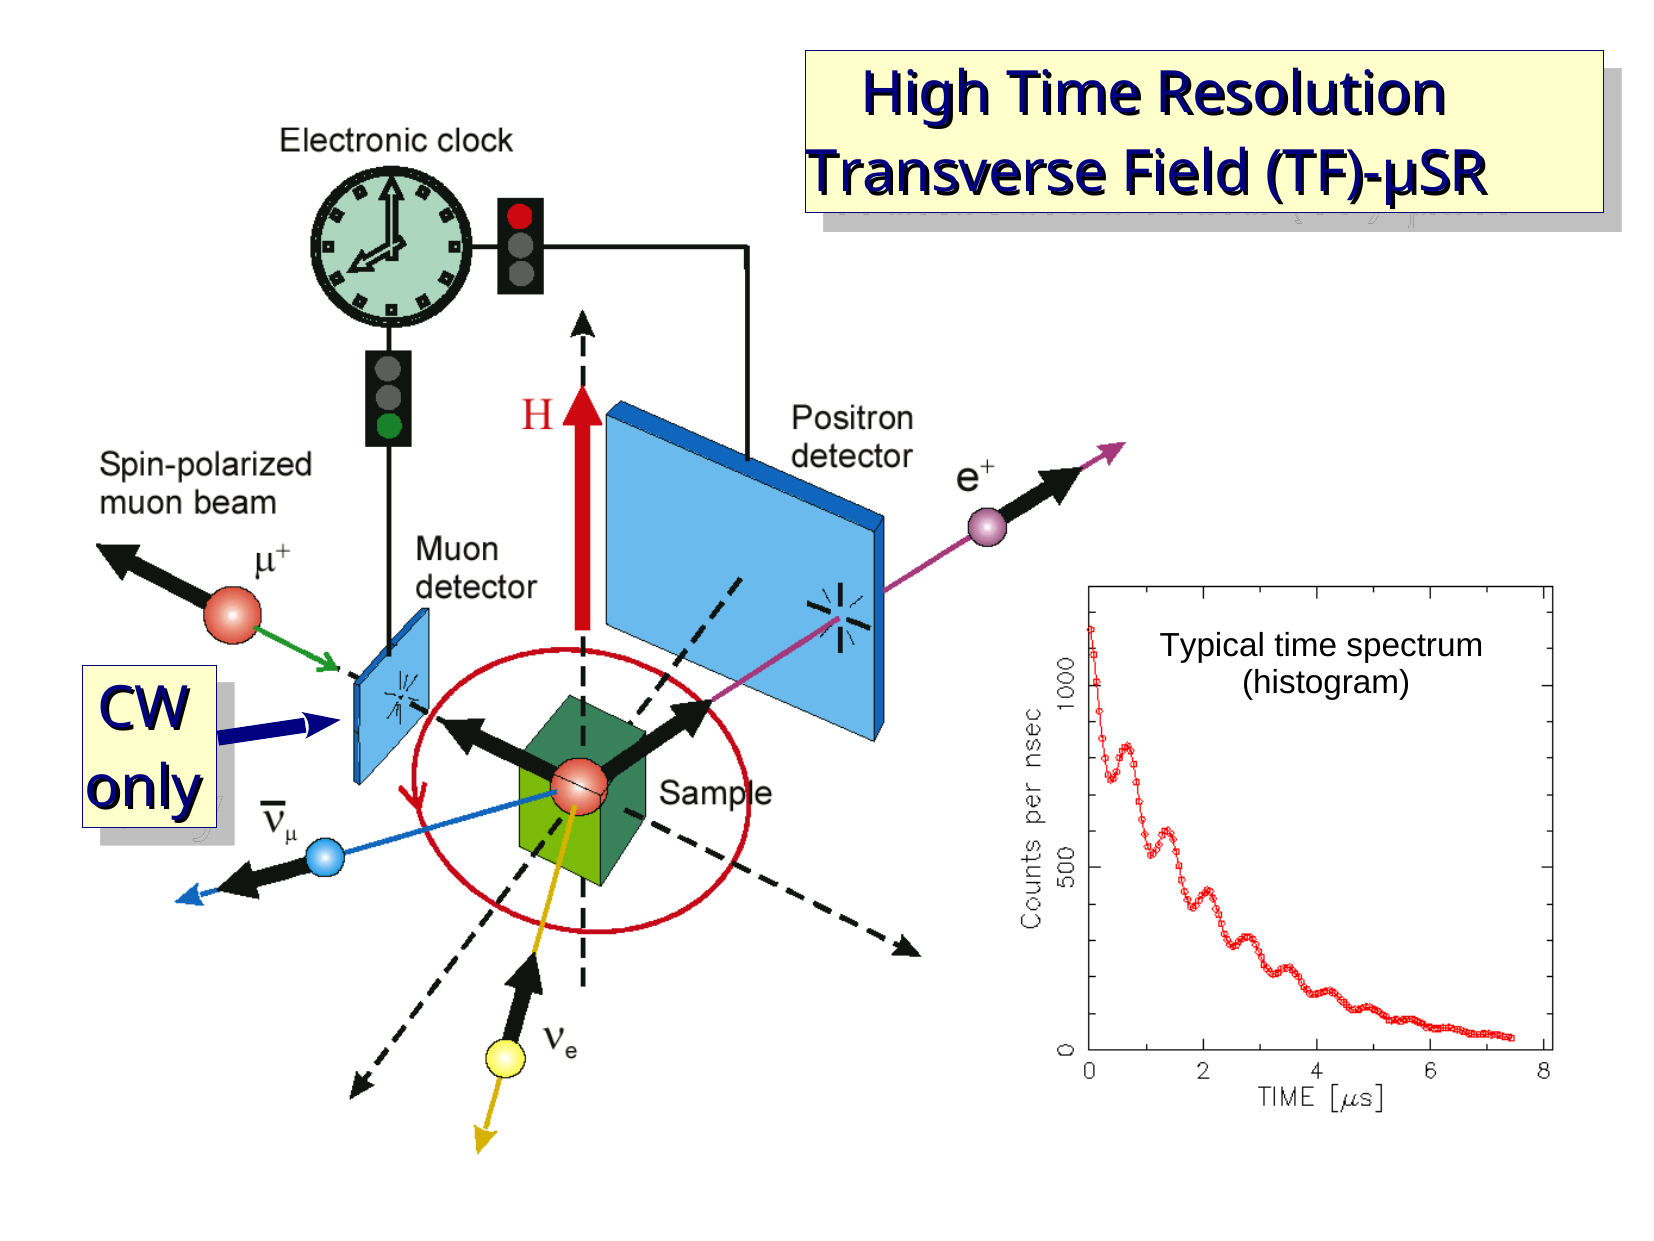

High Time Resolution Transverse Field (TF)-µSR
Typical time spectrum (histogram)
 CW only